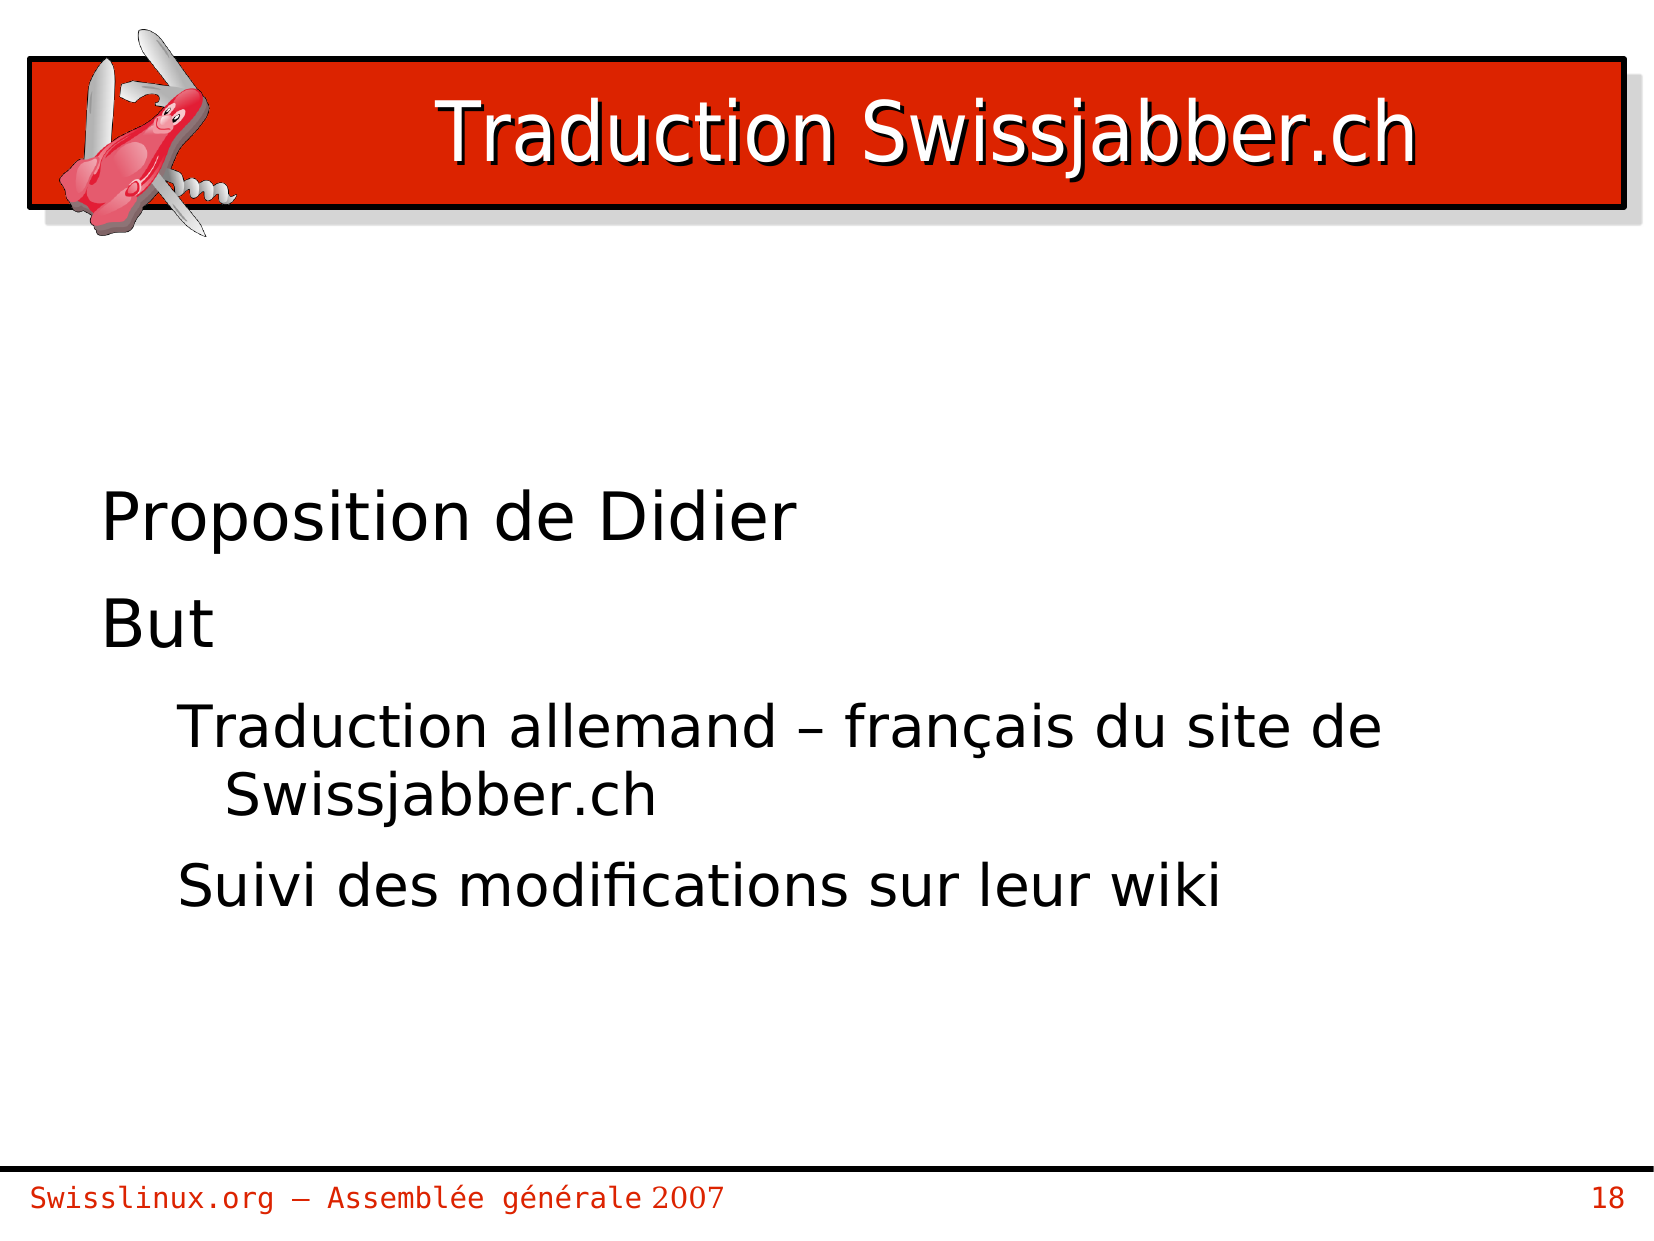

# Traduction Swissjabber.ch
Proposition de Didier
But
Traduction allemand – français du site de Swissjabber.ch
Suivi des modifications sur leur wiki
26 Janvier 2007
18